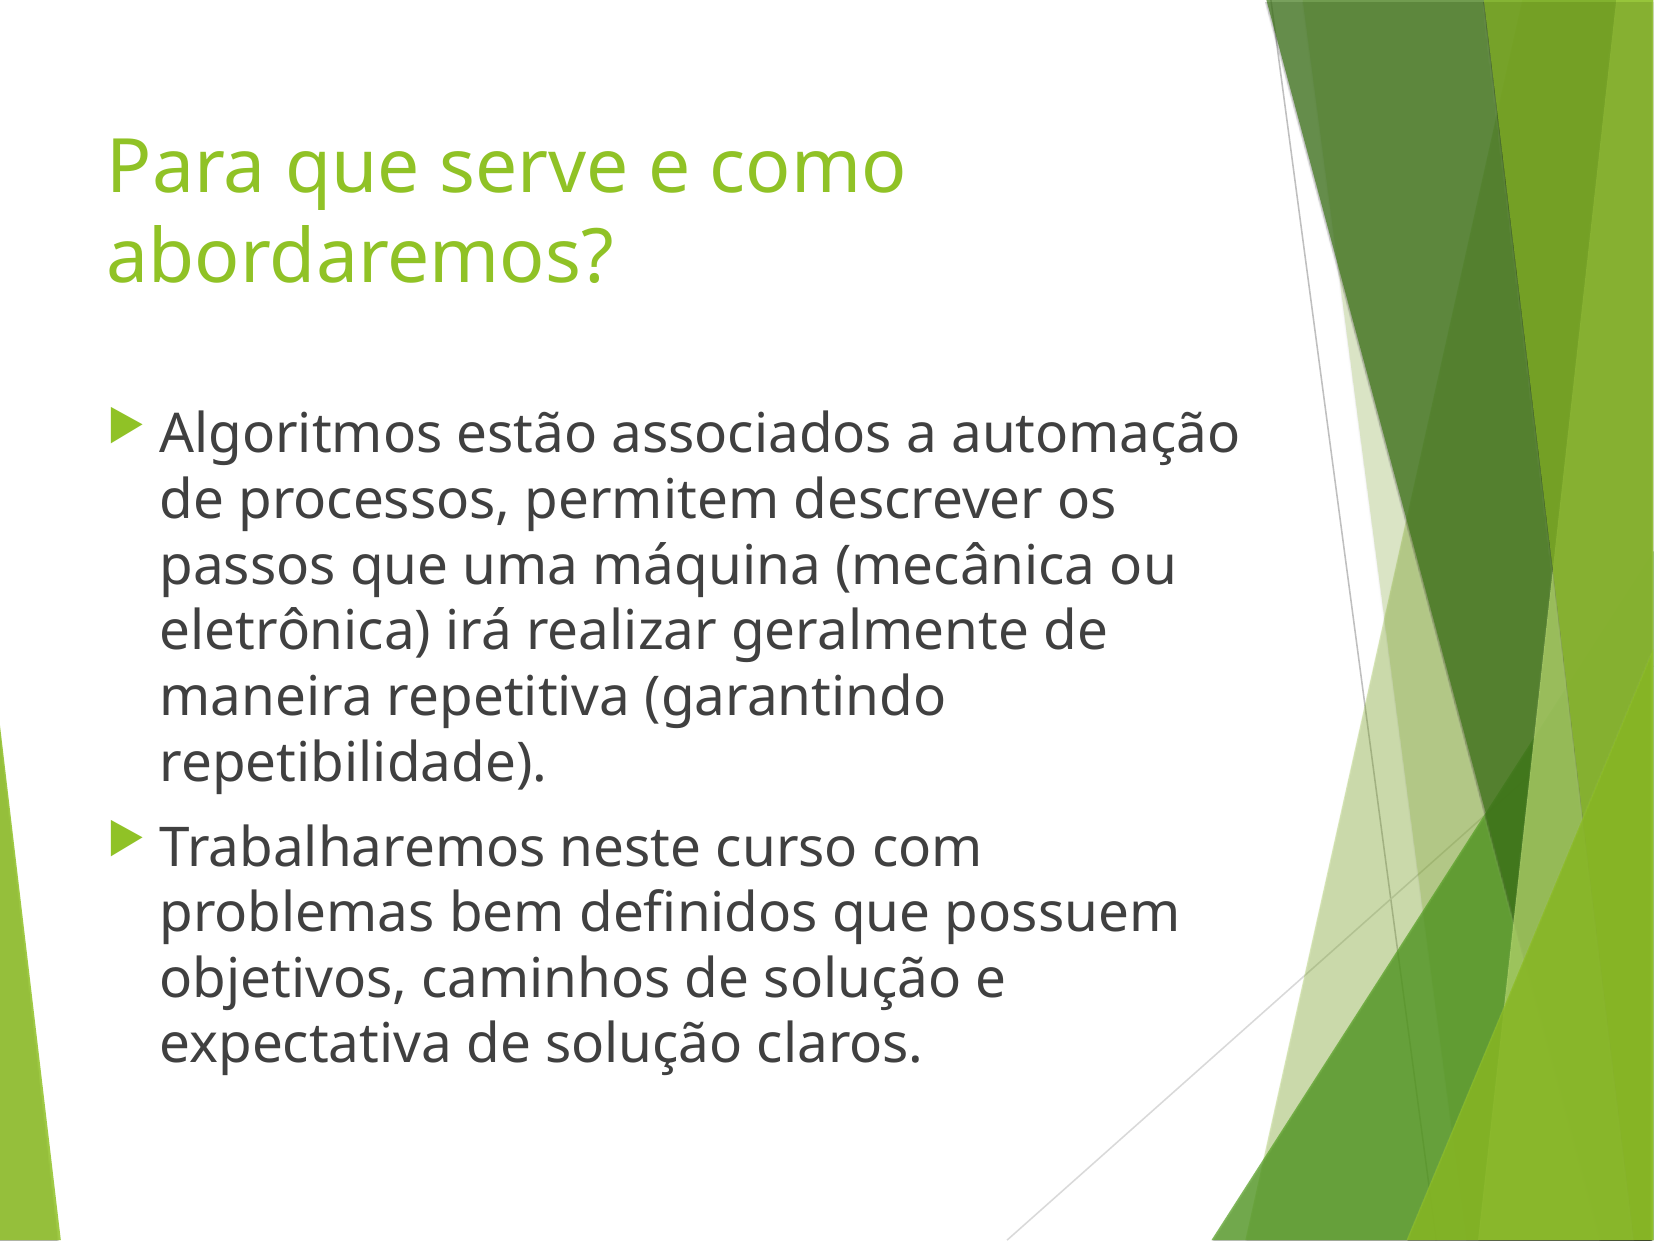

# Para que serve e como abordaremos?
Algoritmos estão associados a automação de processos, permitem descrever os passos que uma máquina (mecânica ou eletrônica) irá realizar geralmente de maneira repetitiva (garantindo repetibilidade).
Trabalharemos neste curso com problemas bem definidos que possuem objetivos, caminhos de solução e expectativa de solução claros.